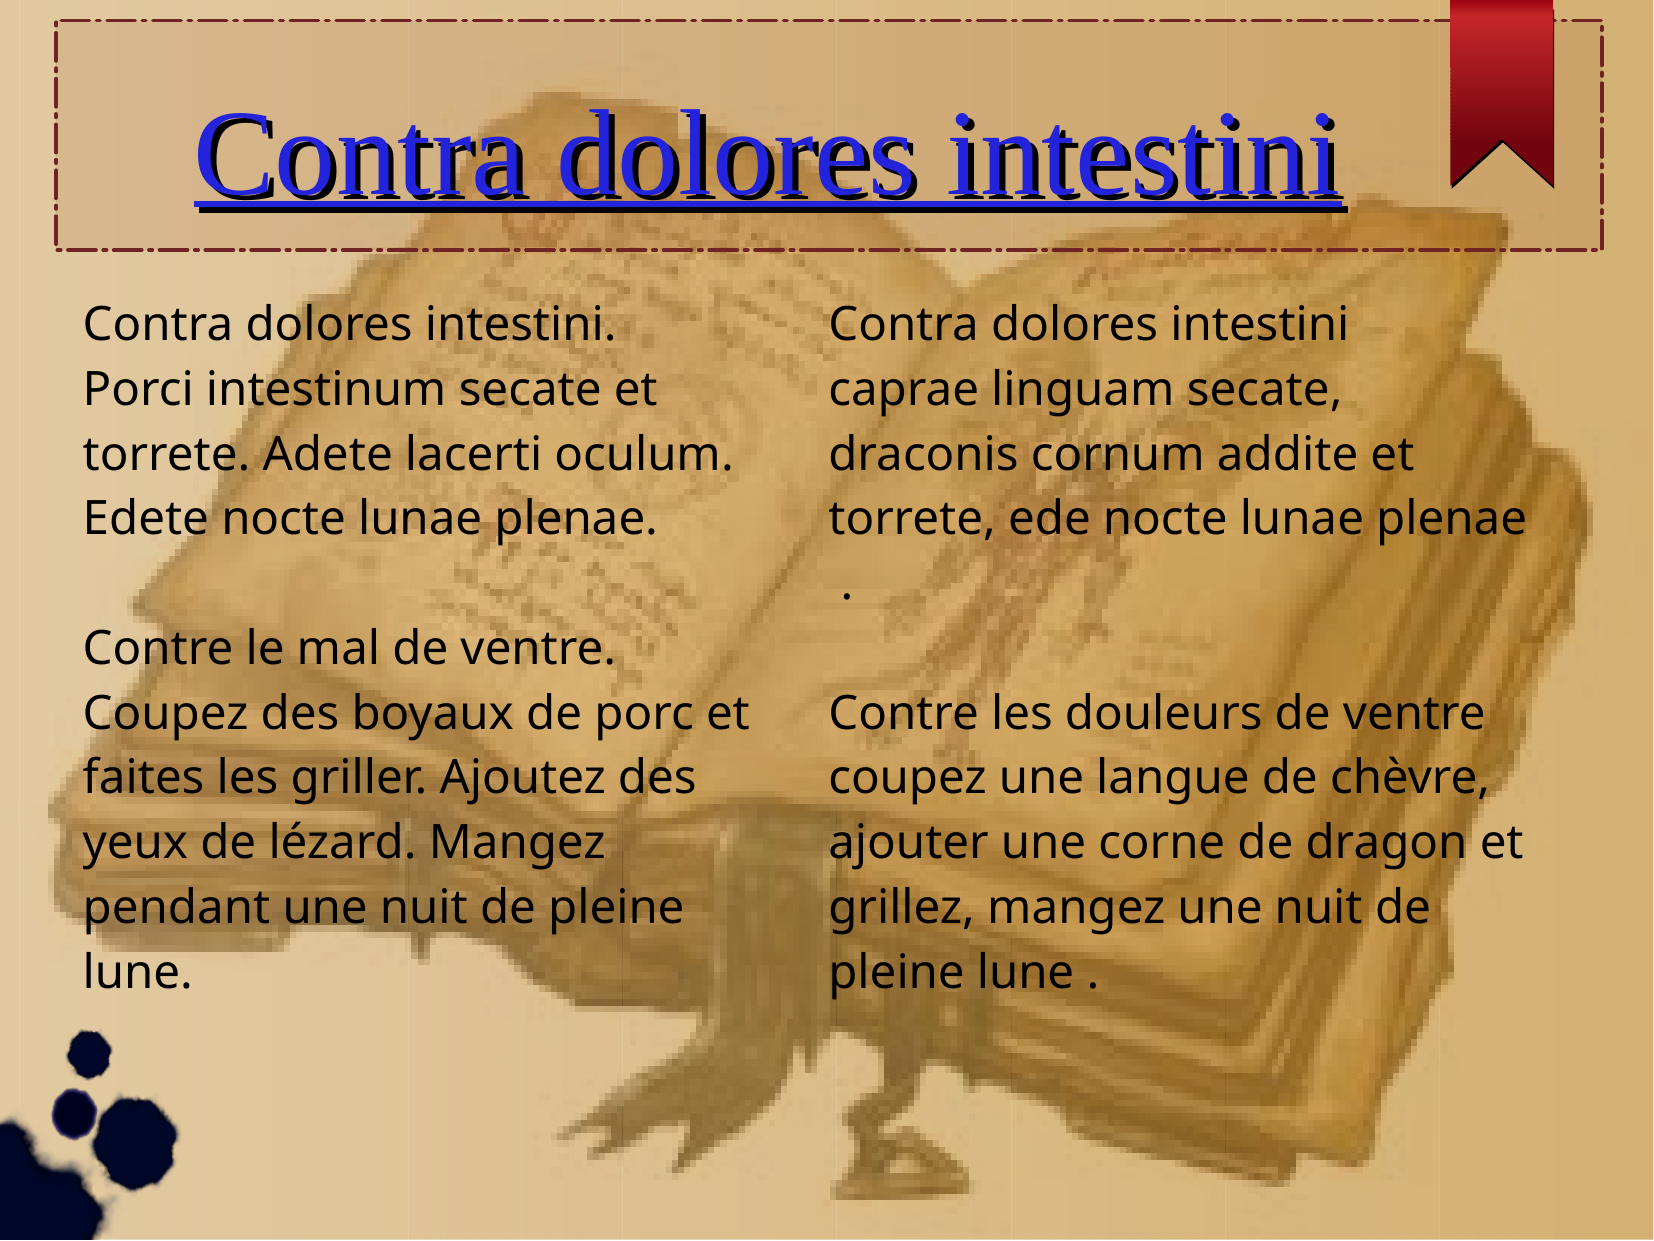

# Contra dolores intestini
Contra dolores intestini.
Porci intestinum secate et torrete. Adete lacerti oculum. Edete nocte lunae plenae.
Contre le mal de ventre.
Coupez des boyaux de porc et faites les griller. Ajoutez des yeux de lézard. Mangez pendant une nuit de pleine lune.
Contra dolores intestini
caprae linguam secate, draconis cornum addite et torrete, ede nocte lunae plenae .
Contre les douleurs de ventre
coupez une langue de chèvre, ajouter une corne de dragon et grillez, mangez une nuit de pleine lune .